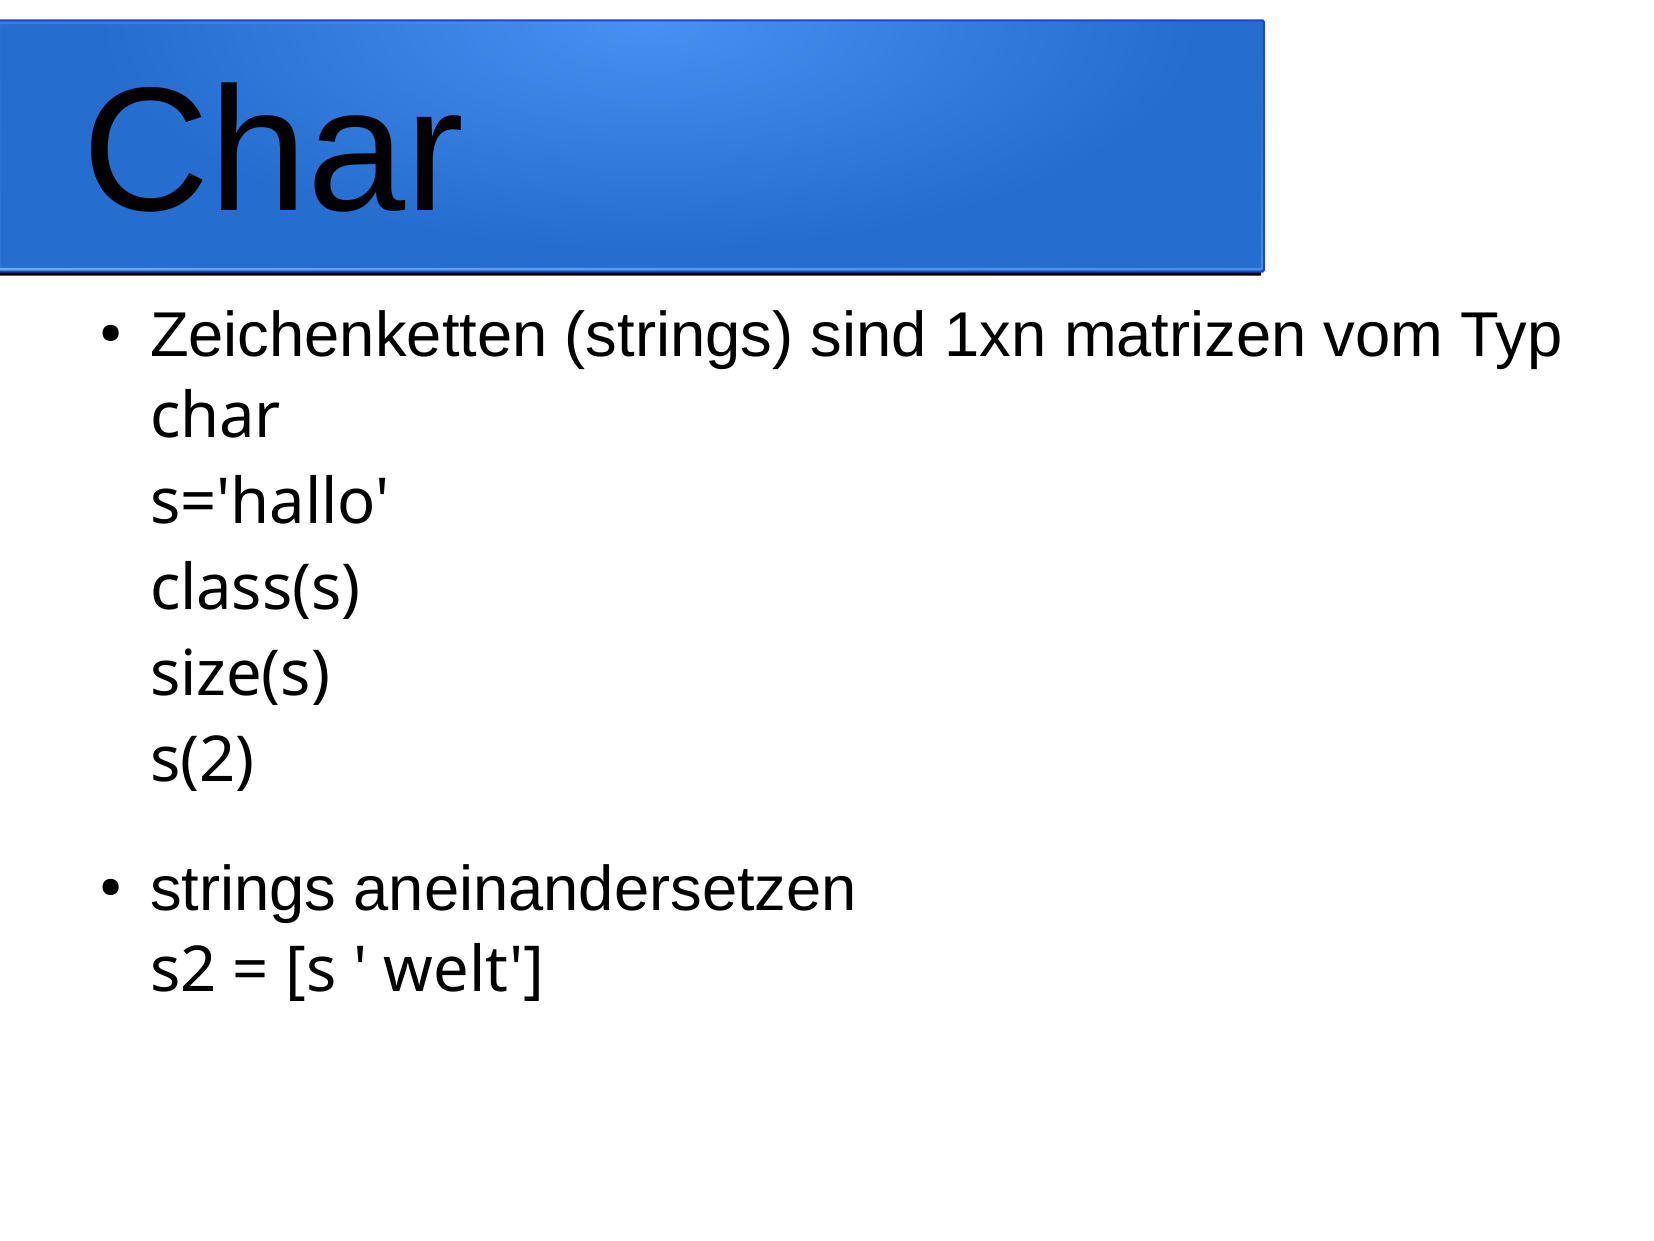

# Char
Zeichenketten (strings) sind 1xn matrizen vom Typ char
s='hallo'
class(s)
size(s)
s(2)
strings aneinandersetzen
s2 = [s ' welt']